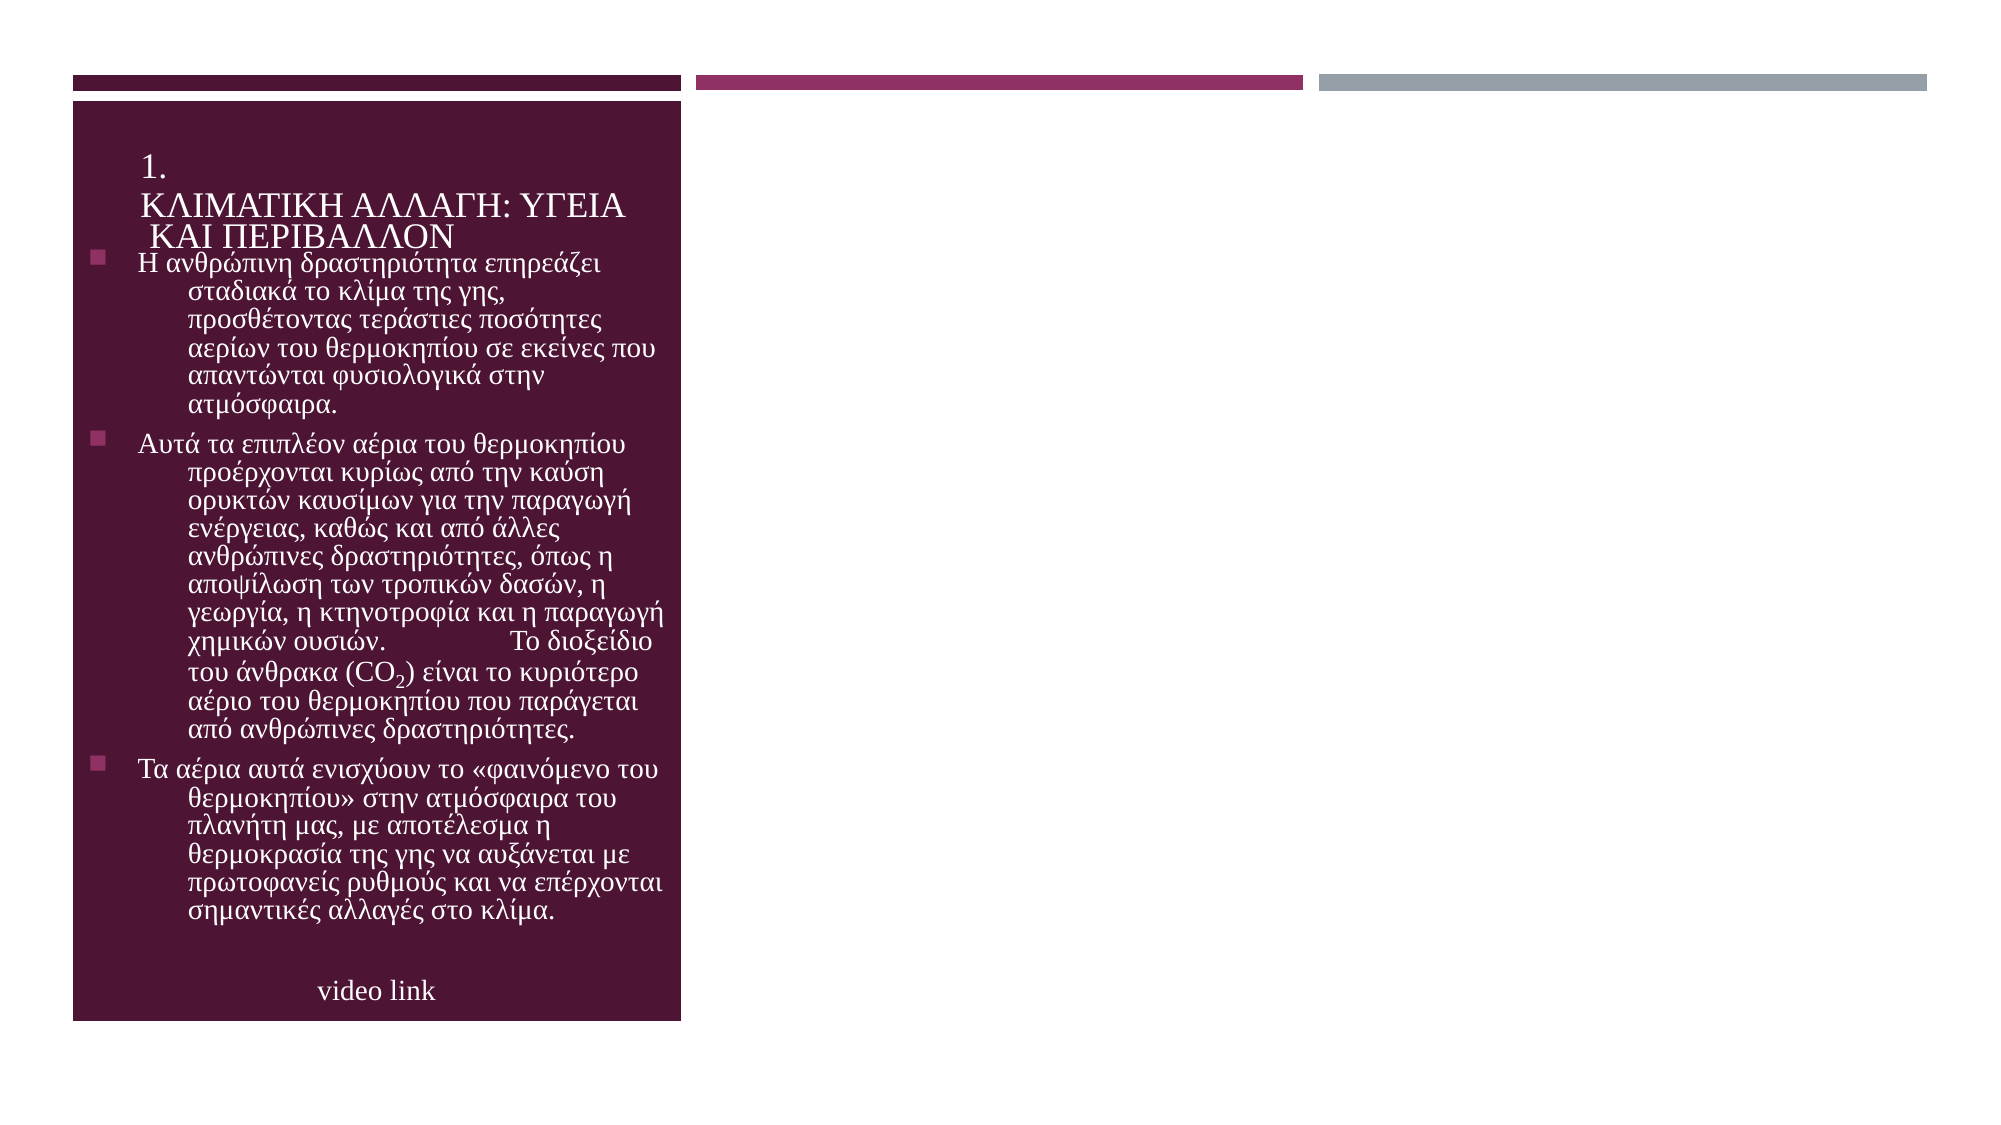

# 1.ΚΛΙΜΑΤΙΚΗ ΑΛΛΑΓΗ: ΥΓΕΙΑ ΚΑΙ ΠΕΡΙΒΑΛΛΟΝ
Η ανθρώπινη δραστηριότητα επηρεάζει σταδιακά το κλίμα της γης, προσθέτοντας τεράστιες ποσότητες αερίων του θερμοκηπίου σε εκείνες που απαντώνται φυσιολογικά στην ατμόσφαιρα.
Αυτά τα επιπλέον αέρια του θερμοκηπίου προέρχονται κυρίως από την καύση ορυκτών καυσίμων για την παραγωγή ενέργειας, καθώς και από άλλες ανθρώπινες δραστηριότητες, όπως η αποψίλωση των τροπικών δασών, η γεωργία, η κτηνοτροφία και η παραγωγή χημικών ουσιών. Το διοξείδιο του άνθρακα (CO2) είναι το κυριότερο αέριο του θερμοκηπίου που παράγεται από ανθρώπινες δραστηριότητες.
Τα αέρια αυτά ενισχύουν το «φαινόμενο του θερμοκηπίου» στην ατμόσφαιρα του πλανήτη μας, με αποτέλεσμα η θερμοκρασία της γης να αυξάνεται με πρωτοφανείς ρυθμούς και να επέρχονται σημαντικές αλλαγές στο κλίμα.
video link